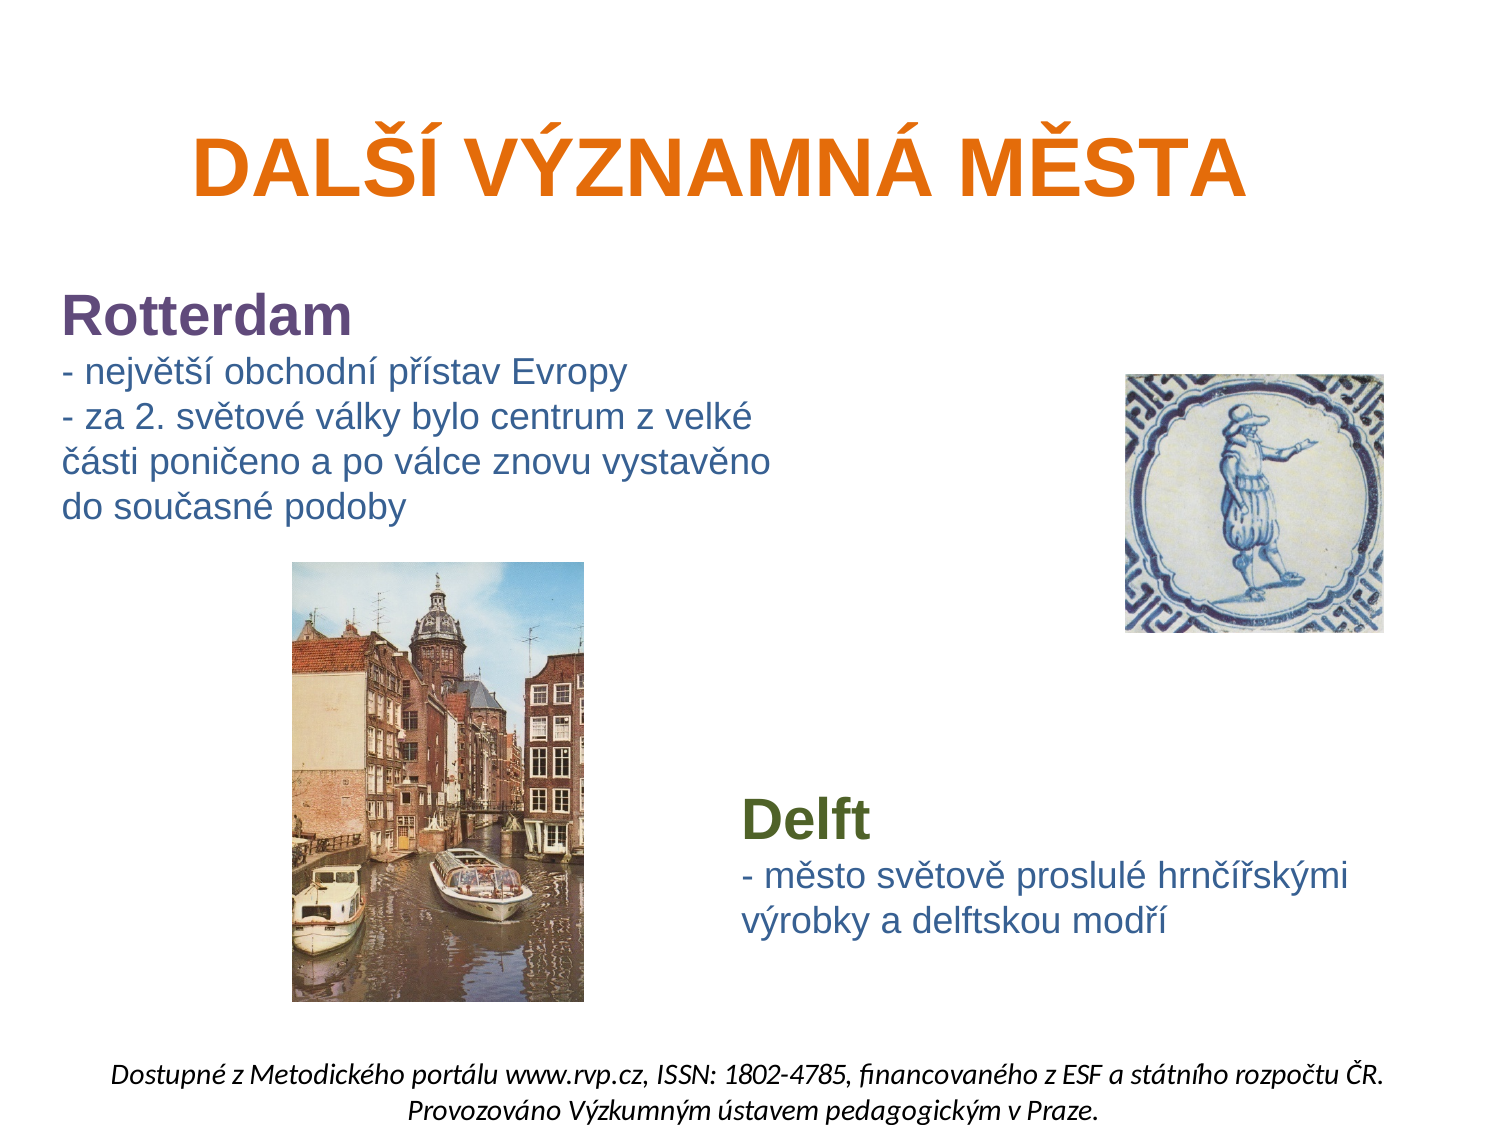

DALŠÍ VÝZNAMNÁ MĚSTA
Rotterdam
- největší obchodní přístav Evropy
- za 2. světové války bylo centrum z velké části poničeno a po válce znovu vystavěno do současné podoby
Delft
- město světově proslulé hrnčířskými výrobky a delftskou modří